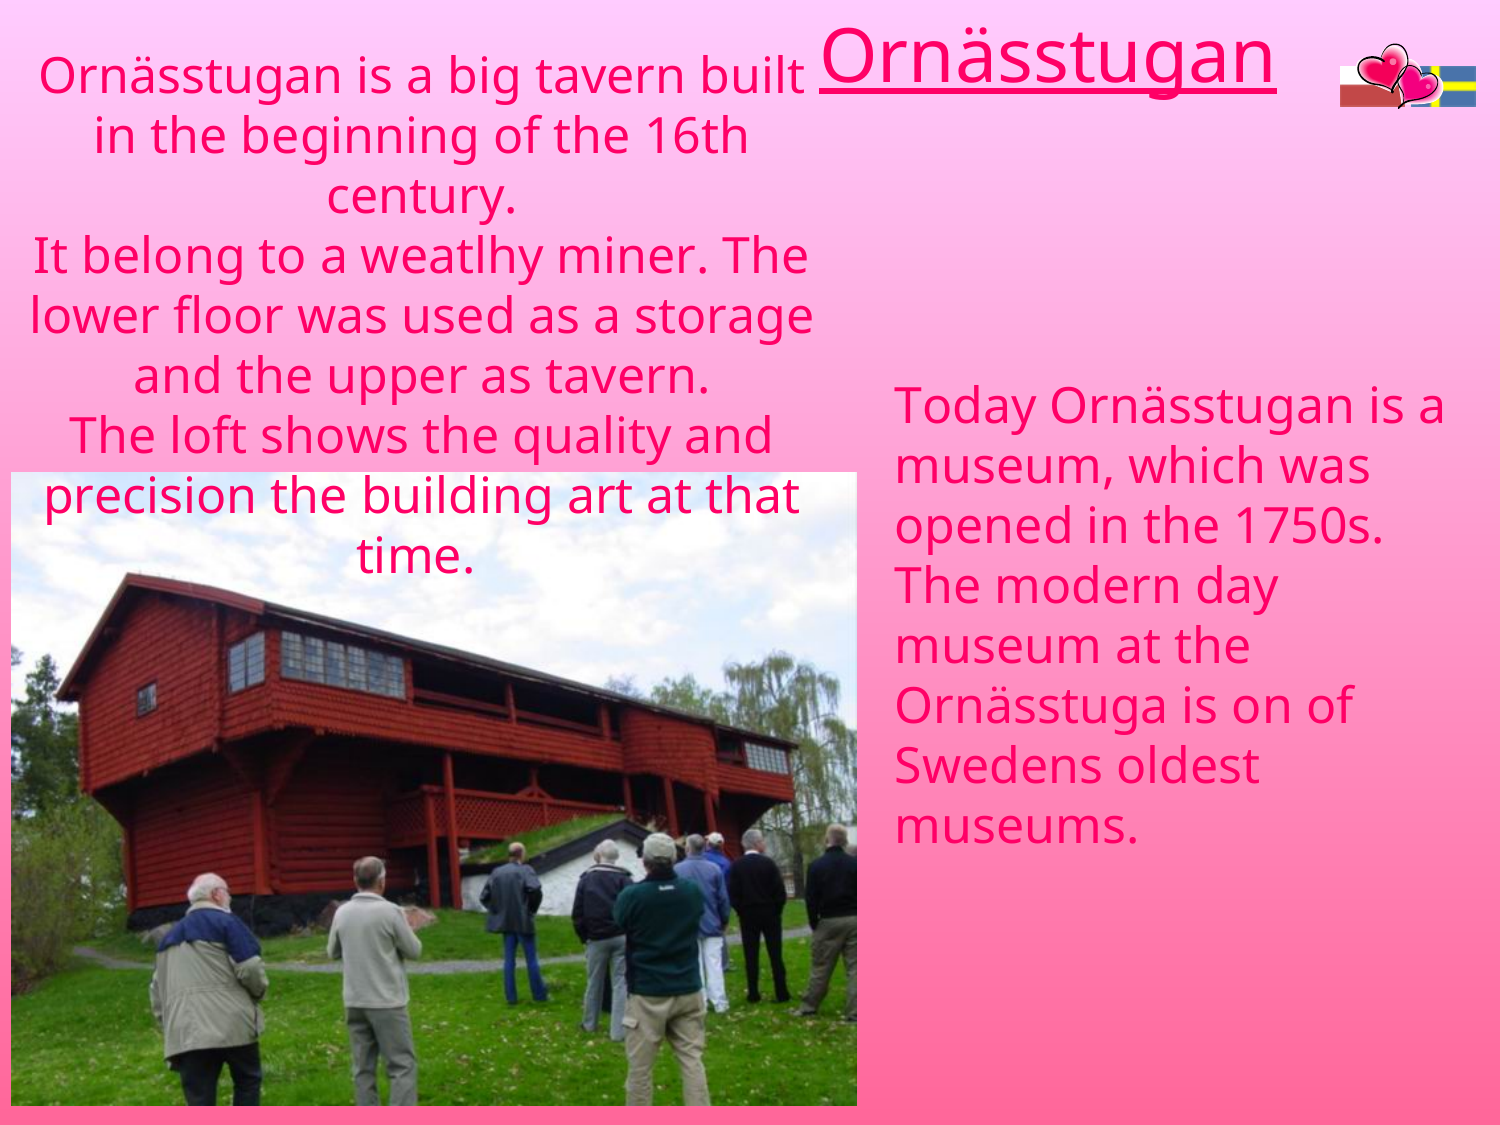

Ornässtugan
Ornässtugan is a big tavern built in the beginning of the 16th century.
It belong to a weatlhy miner. The lower floor was used as a storage and the upper as tavern.
The loft shows the quality and precision the building art at that time.
Today Ornässtugan is a museum, which was opened in the 1750s. The modern day museum at the Ornässtuga is on of Swedens oldest museums.